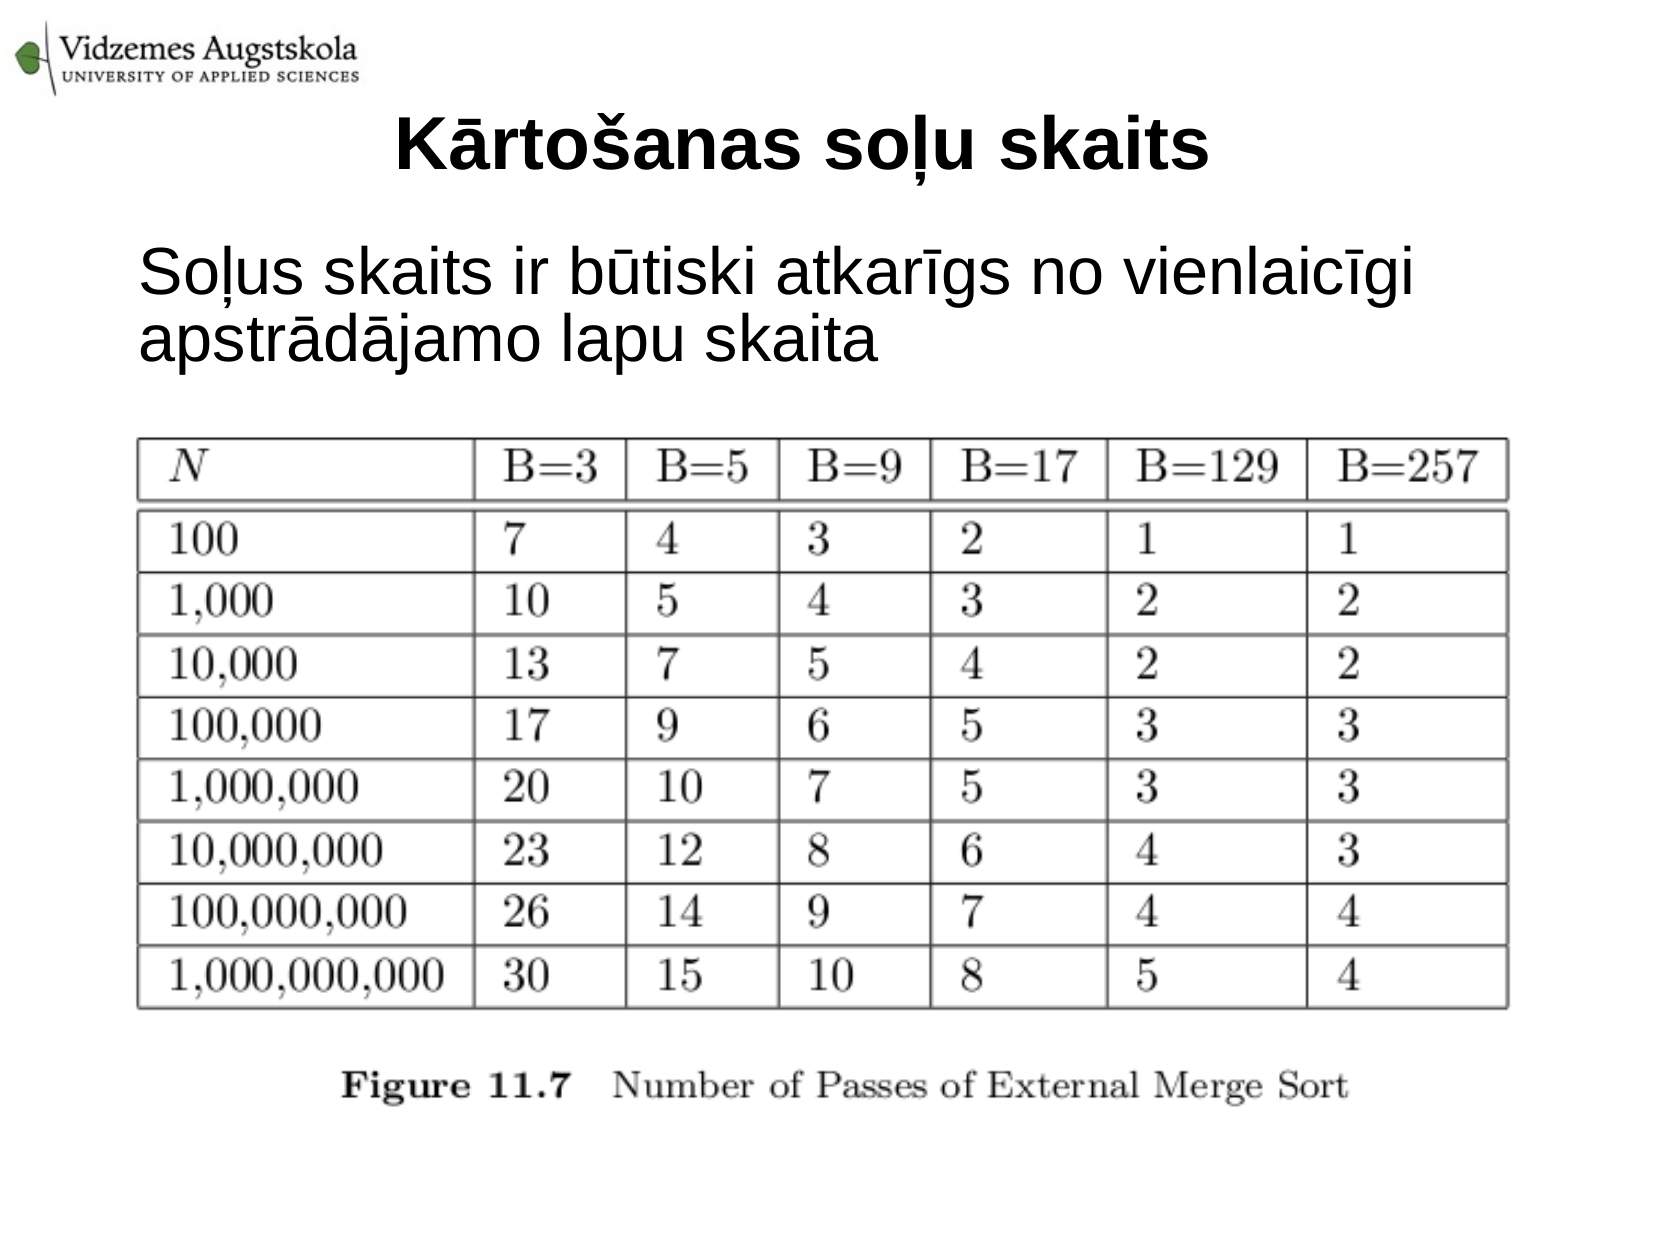

# Kārtošanas soļu skaits
Soļus skaits ir būtiski atkarīgs no vienlaicīgi apstrādājamo lapu skaita